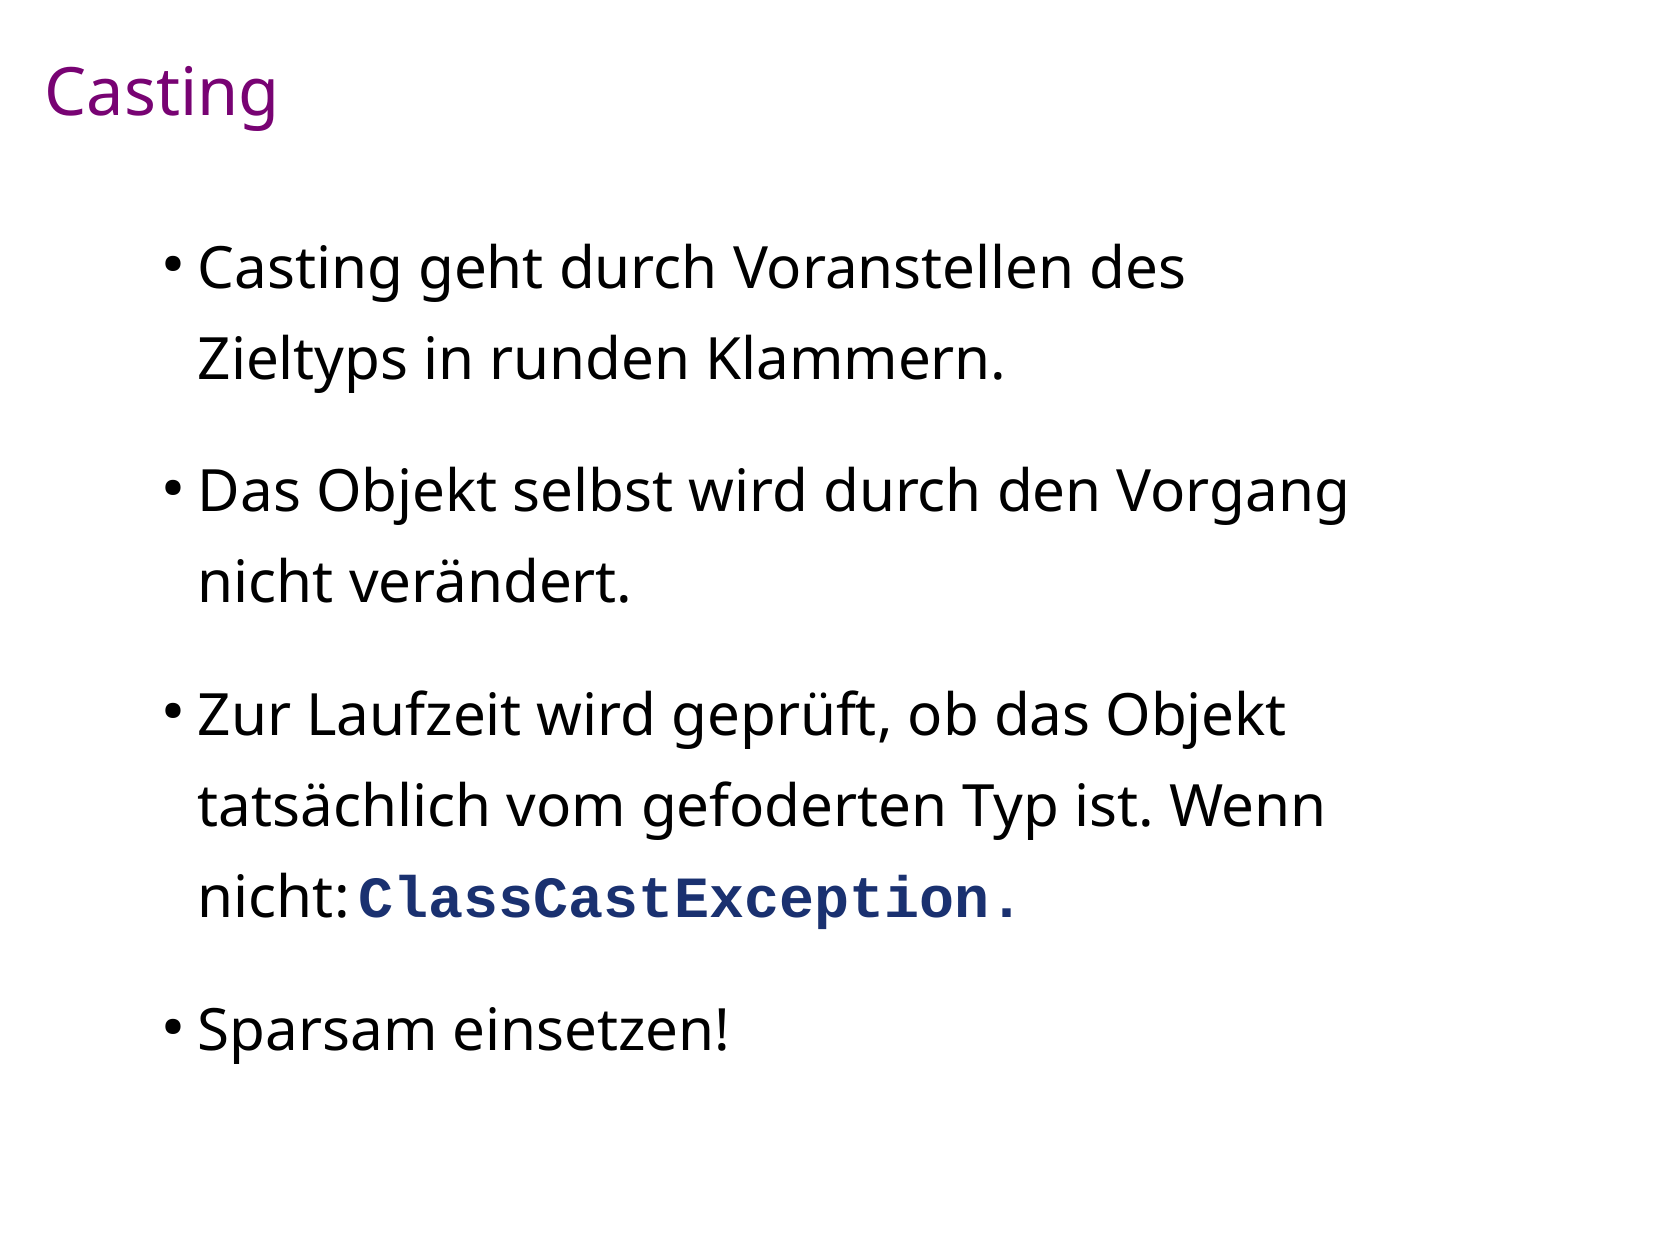

# Casting
Casting geht durch Voranstellen des Zieltyps in runden Klammern.
Das Objekt selbst wird durch den Vorgang nicht verändert.
Zur Laufzeit wird geprüft, ob das Objekt tatsächlich vom gefoderten Typ ist. Wenn nicht: ClassCastException.
Sparsam einsetzen!